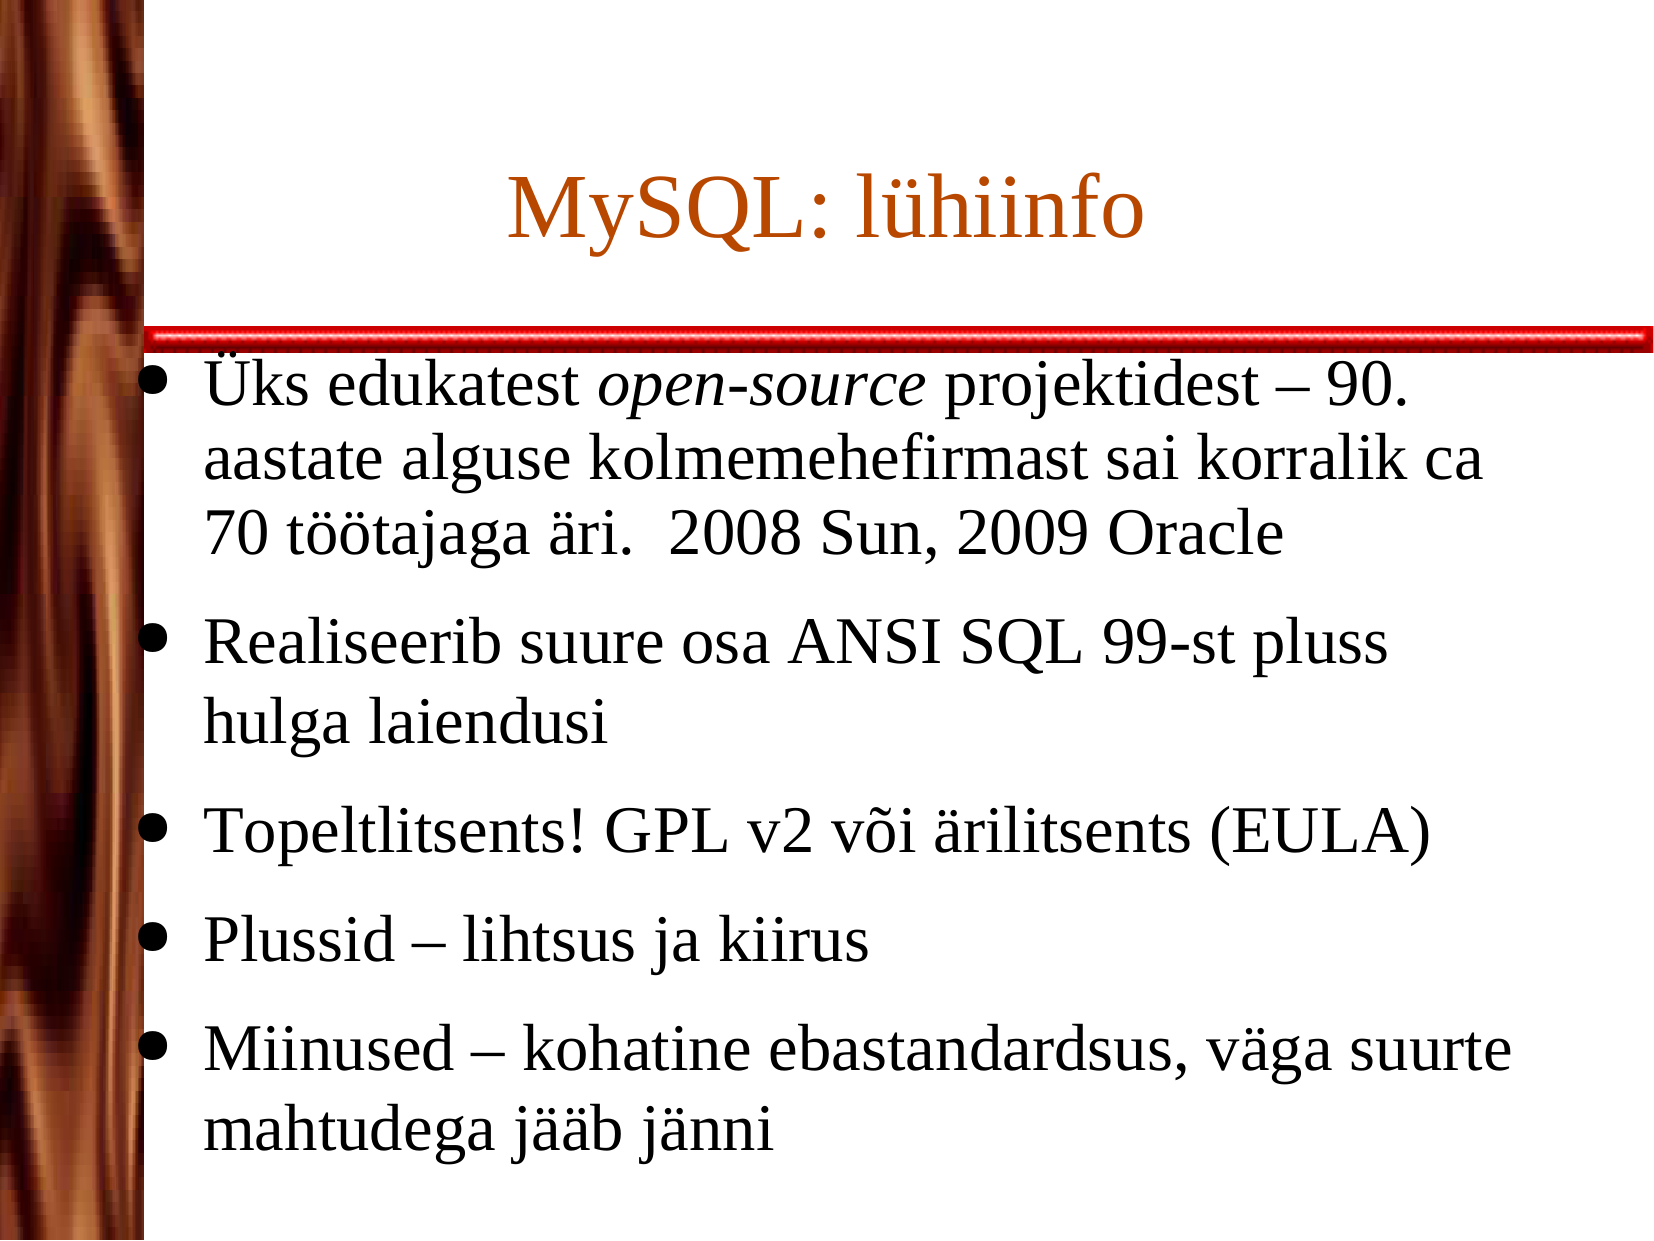

# MySQL: lühiinfo
Üks edukatest open-source projektidest – 90. aastate alguse kolmemehefirmast sai korralik ca 70 töötajaga äri. 2008 Sun, 2009 Oracle
Realiseerib suure osa ANSI SQL 99-st pluss hulga laiendusi
Topeltlitsents! GPL v2 või ärilitsents (EULA)
Plussid – lihtsus ja kiirus
Miinused – kohatine ebastandardsus, väga suurte mahtudega jääb jänni